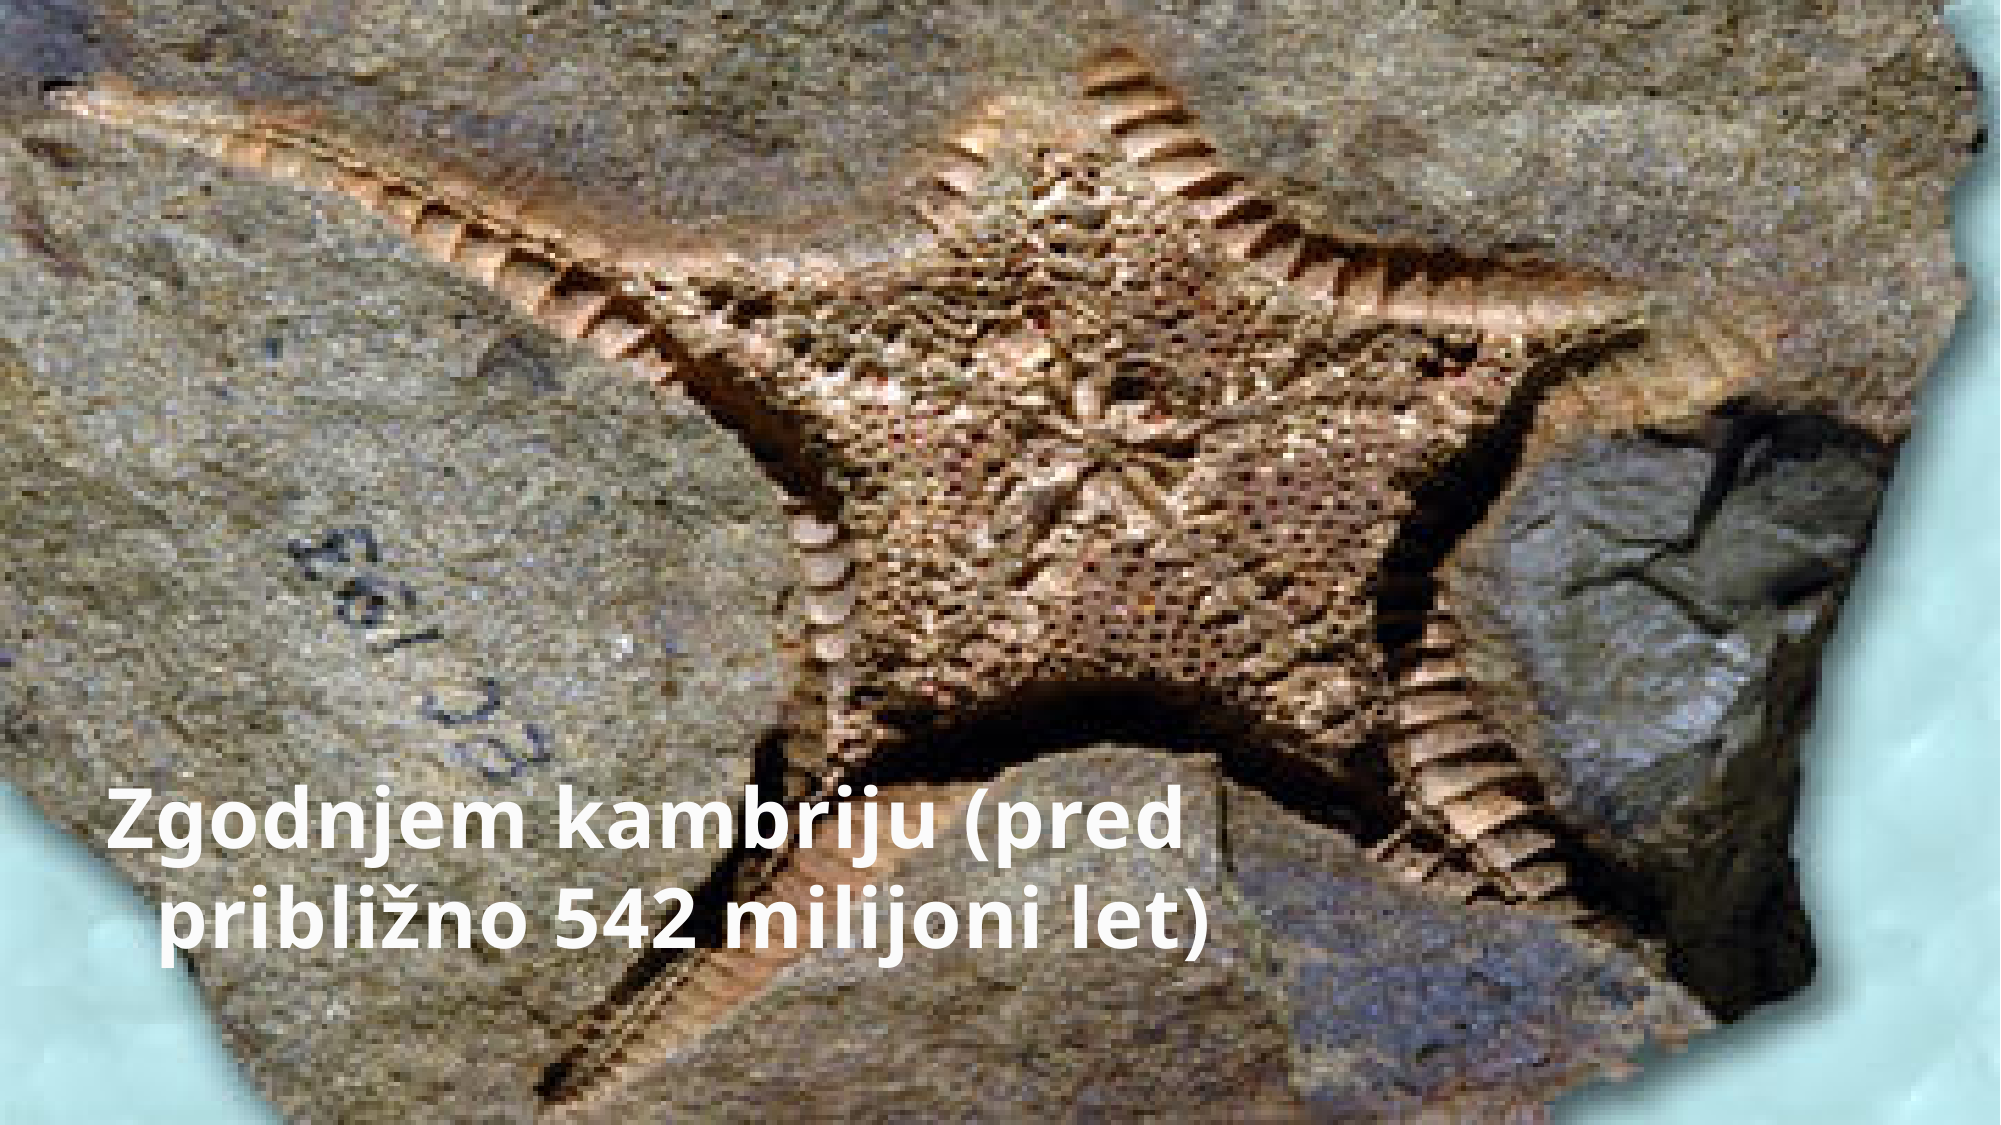

#
 Zgodnjem kambriju (pred približno 542 milijoni let)